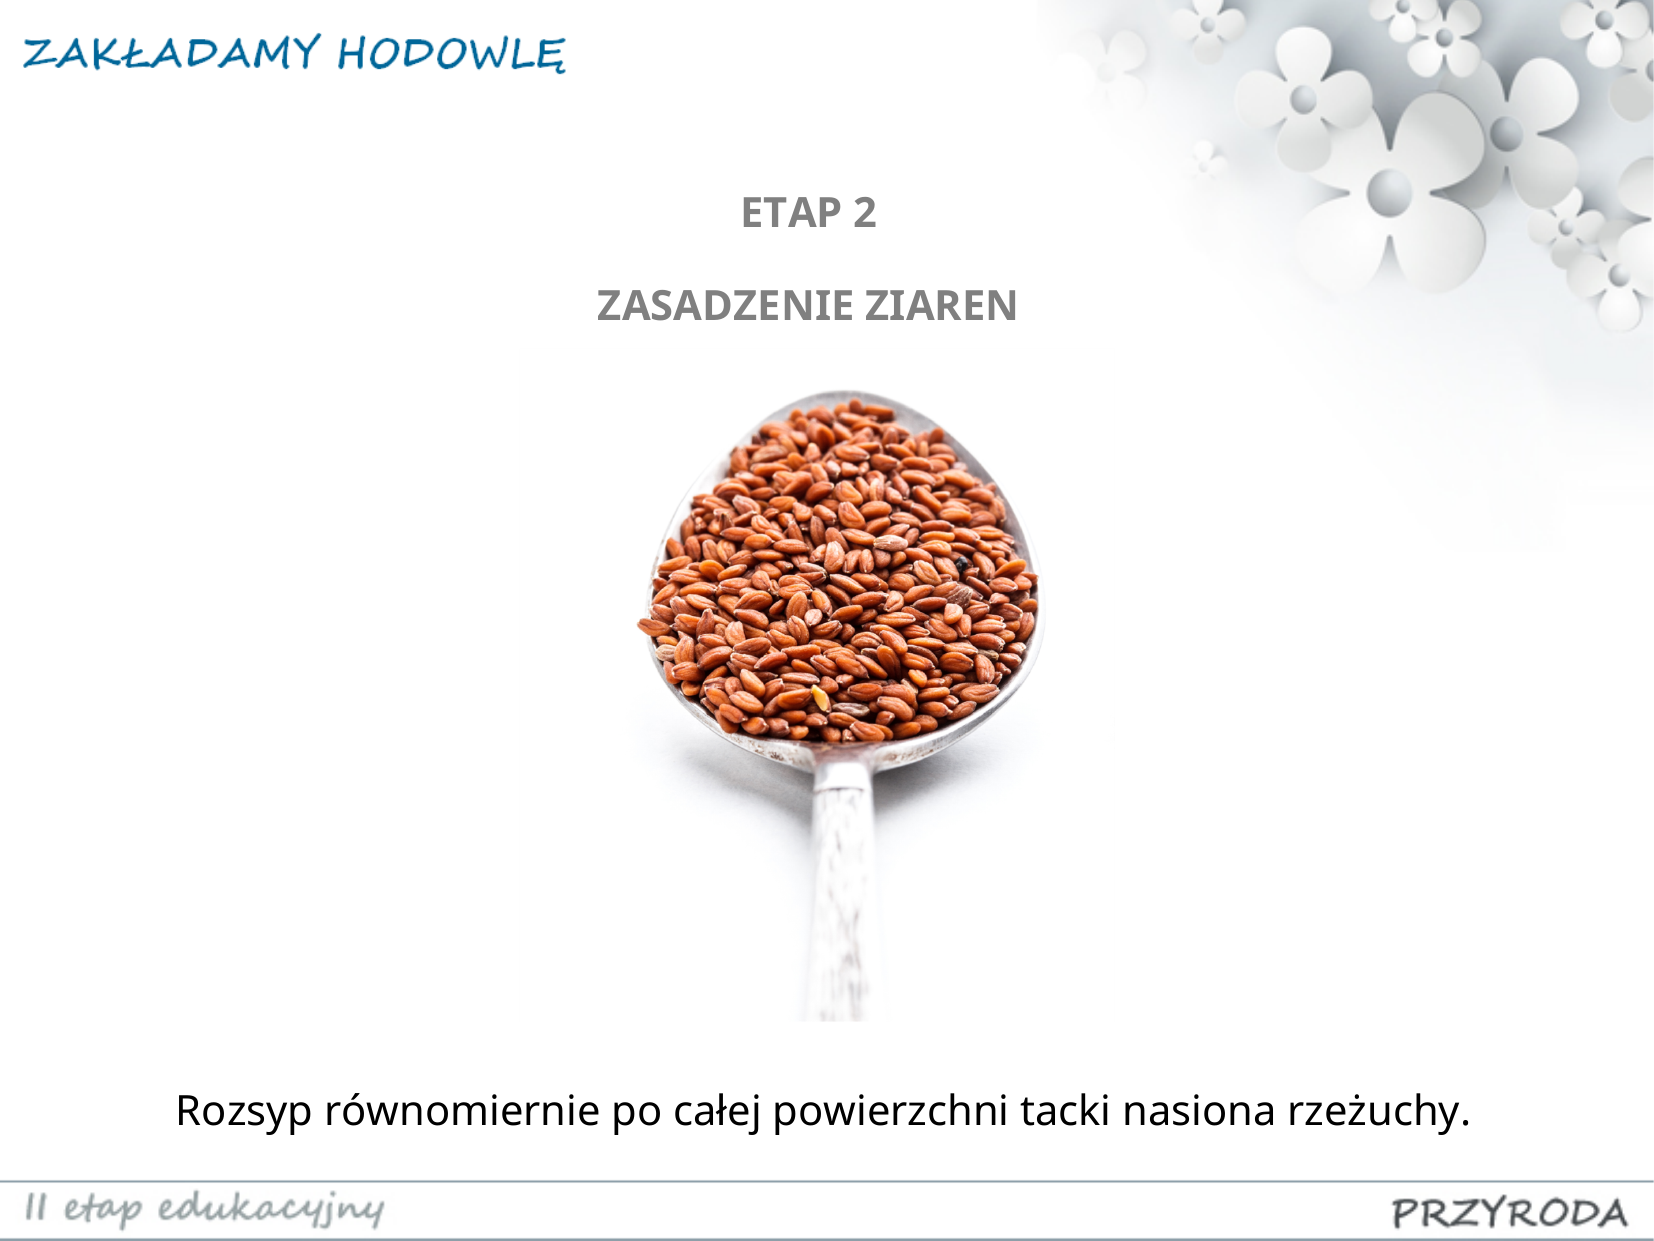

ETAP 2
ZASADZENIE ZIAREN
Rozsyp równomiernie po całej powierzchni tacki nasiona rzeżuchy.